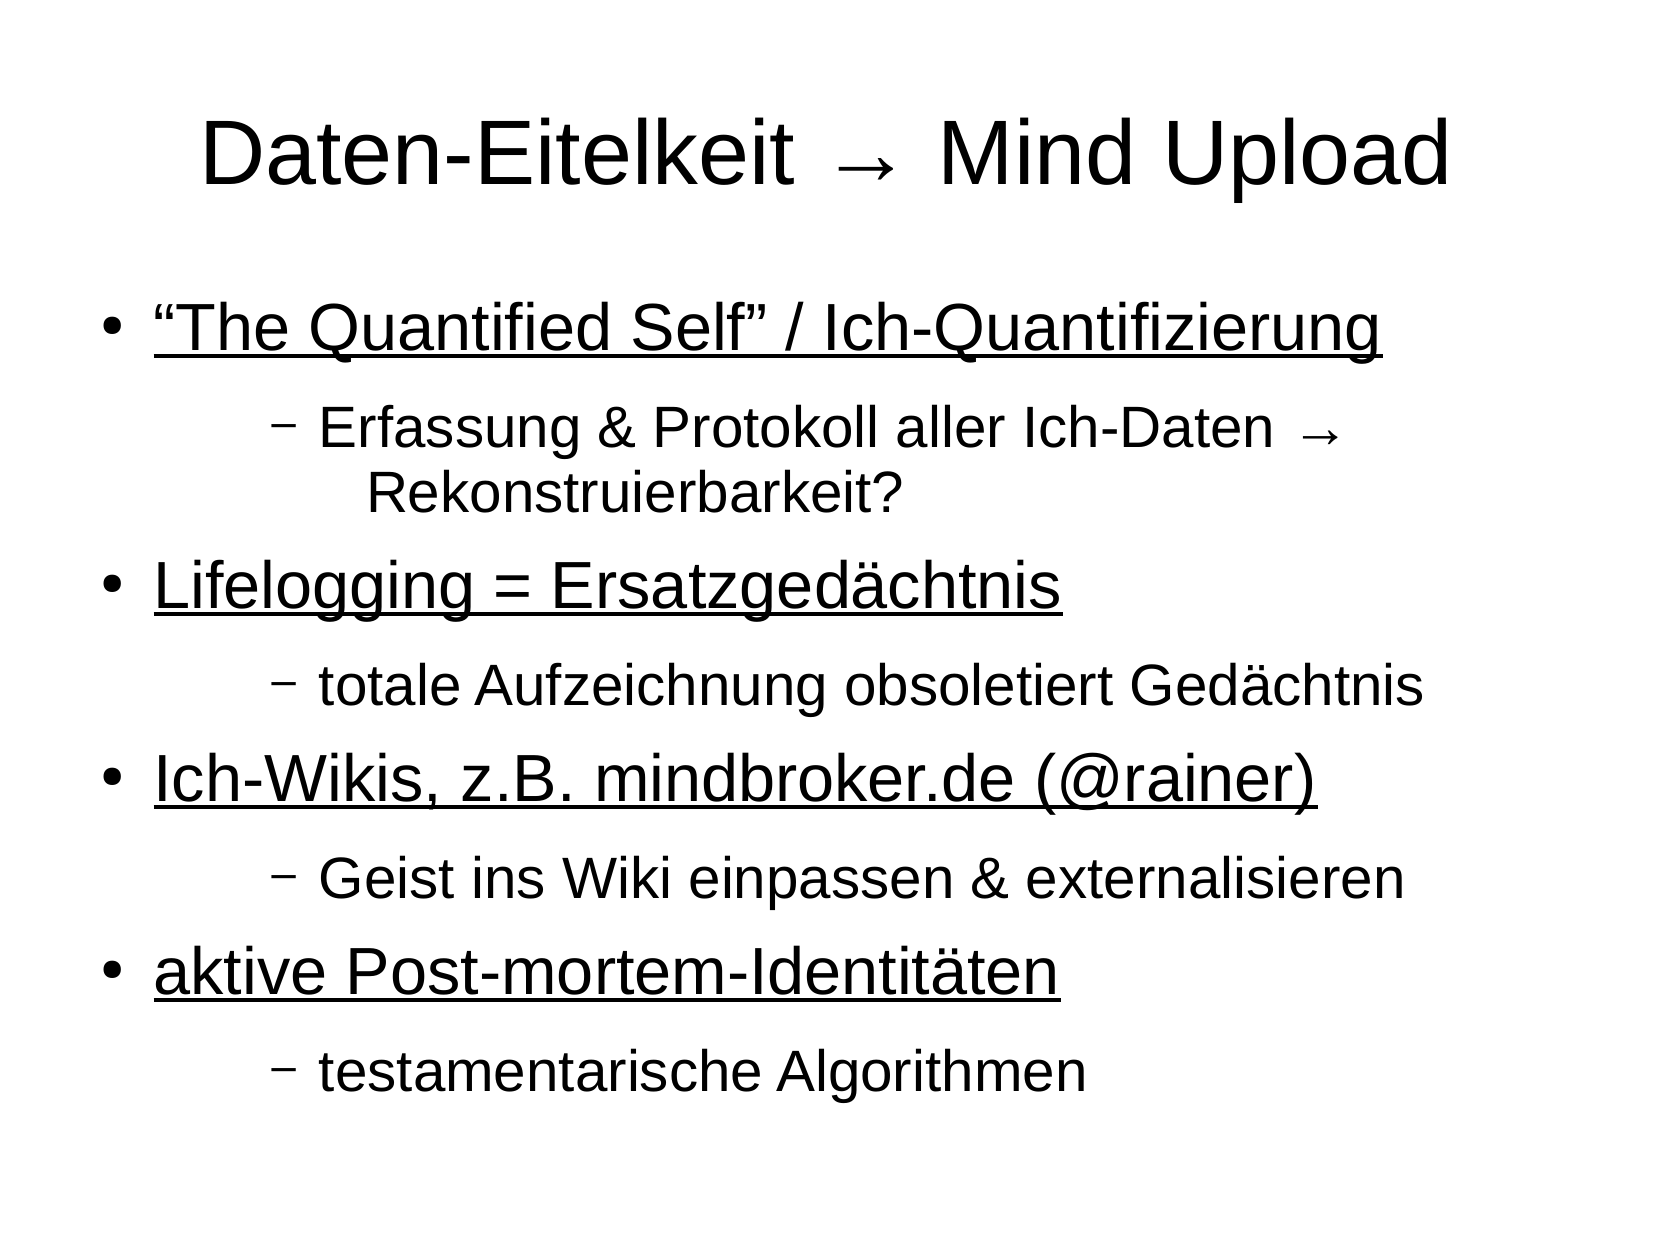

# Daten-Eitelkeit → Mind Upload
“The Quantified Self” / Ich-Quantifizierung
Erfassung & Protokoll aller Ich-Daten → Rekonstruierbarkeit?
Lifelogging = Ersatzgedächtnis
totale Aufzeichnung obsoletiert Gedächtnis
Ich-Wikis, z.B. mindbroker.de (@rainer)
Geist ins Wiki einpassen & externalisieren
aktive Post-mortem-Identitäten
testamentarische Algorithmen